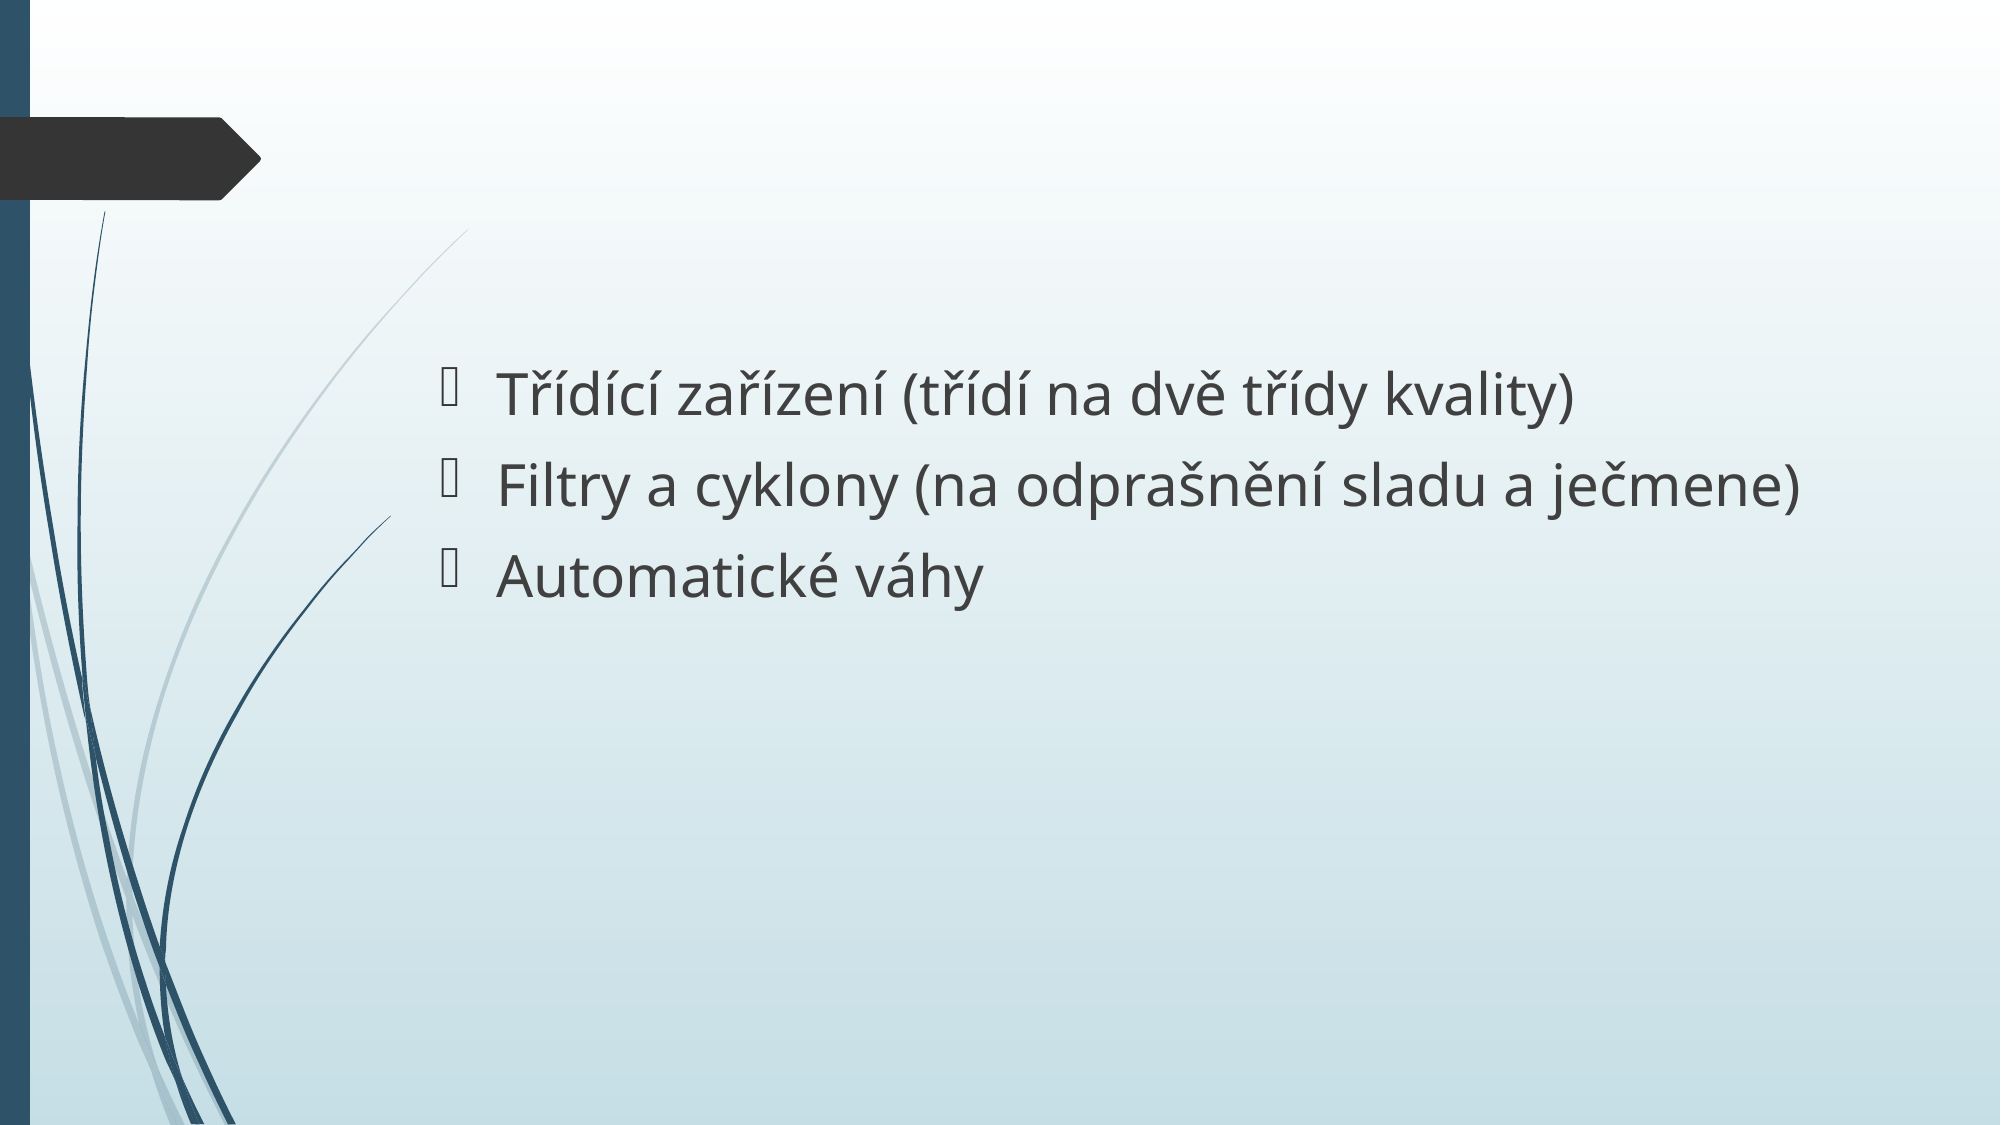

#
Třídící zařízení (třídí na dvě třídy kvality)
Filtry a cyklony (na odprašnění sladu a ječmene)
Automatické váhy